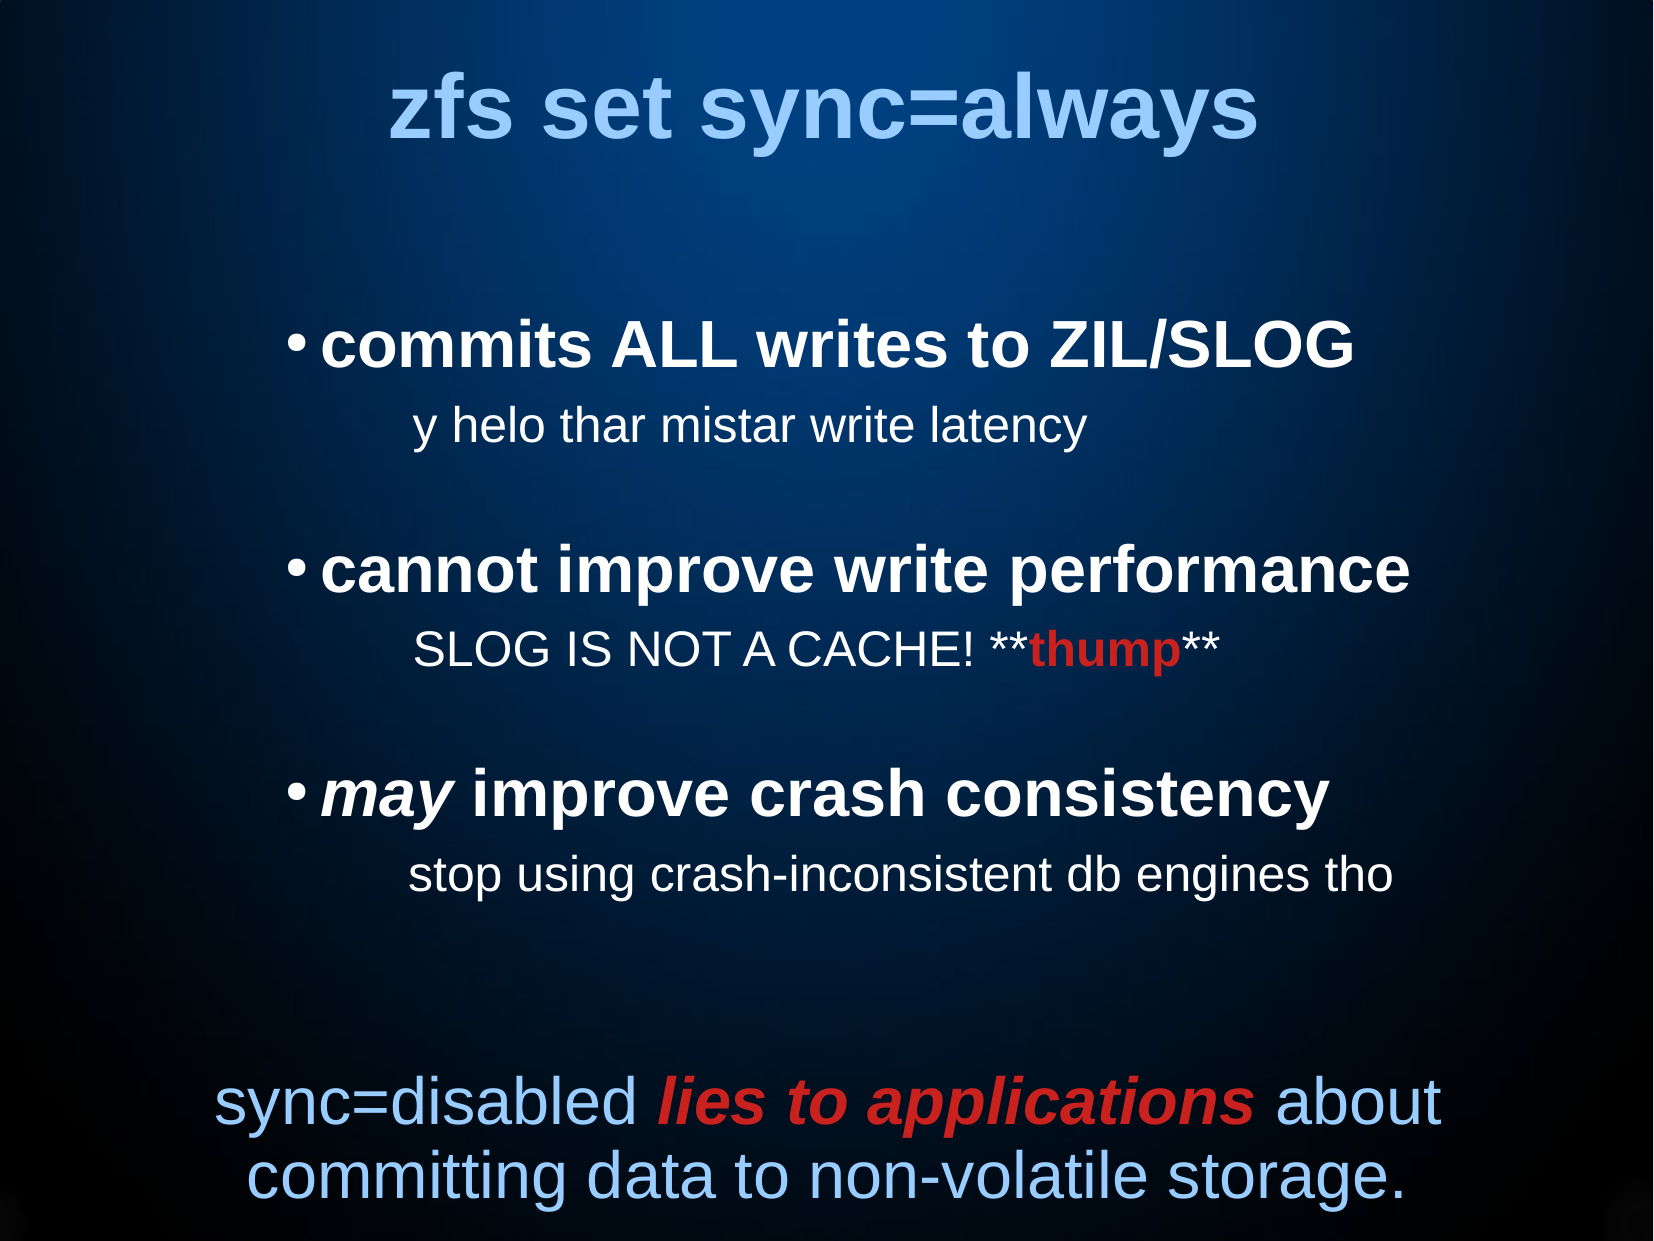

# zfs set sync=always
commits ALL writes to ZIL/SLOG
 y helo thar mistar write latency
cannot improve write performance
 SLOG IS NOT A CACHE! **thump**
may improve crash consistency
 stop using crash-inconsistent db engines tho
sync=disabled lies to applications about
committing data to non-volatile storage.